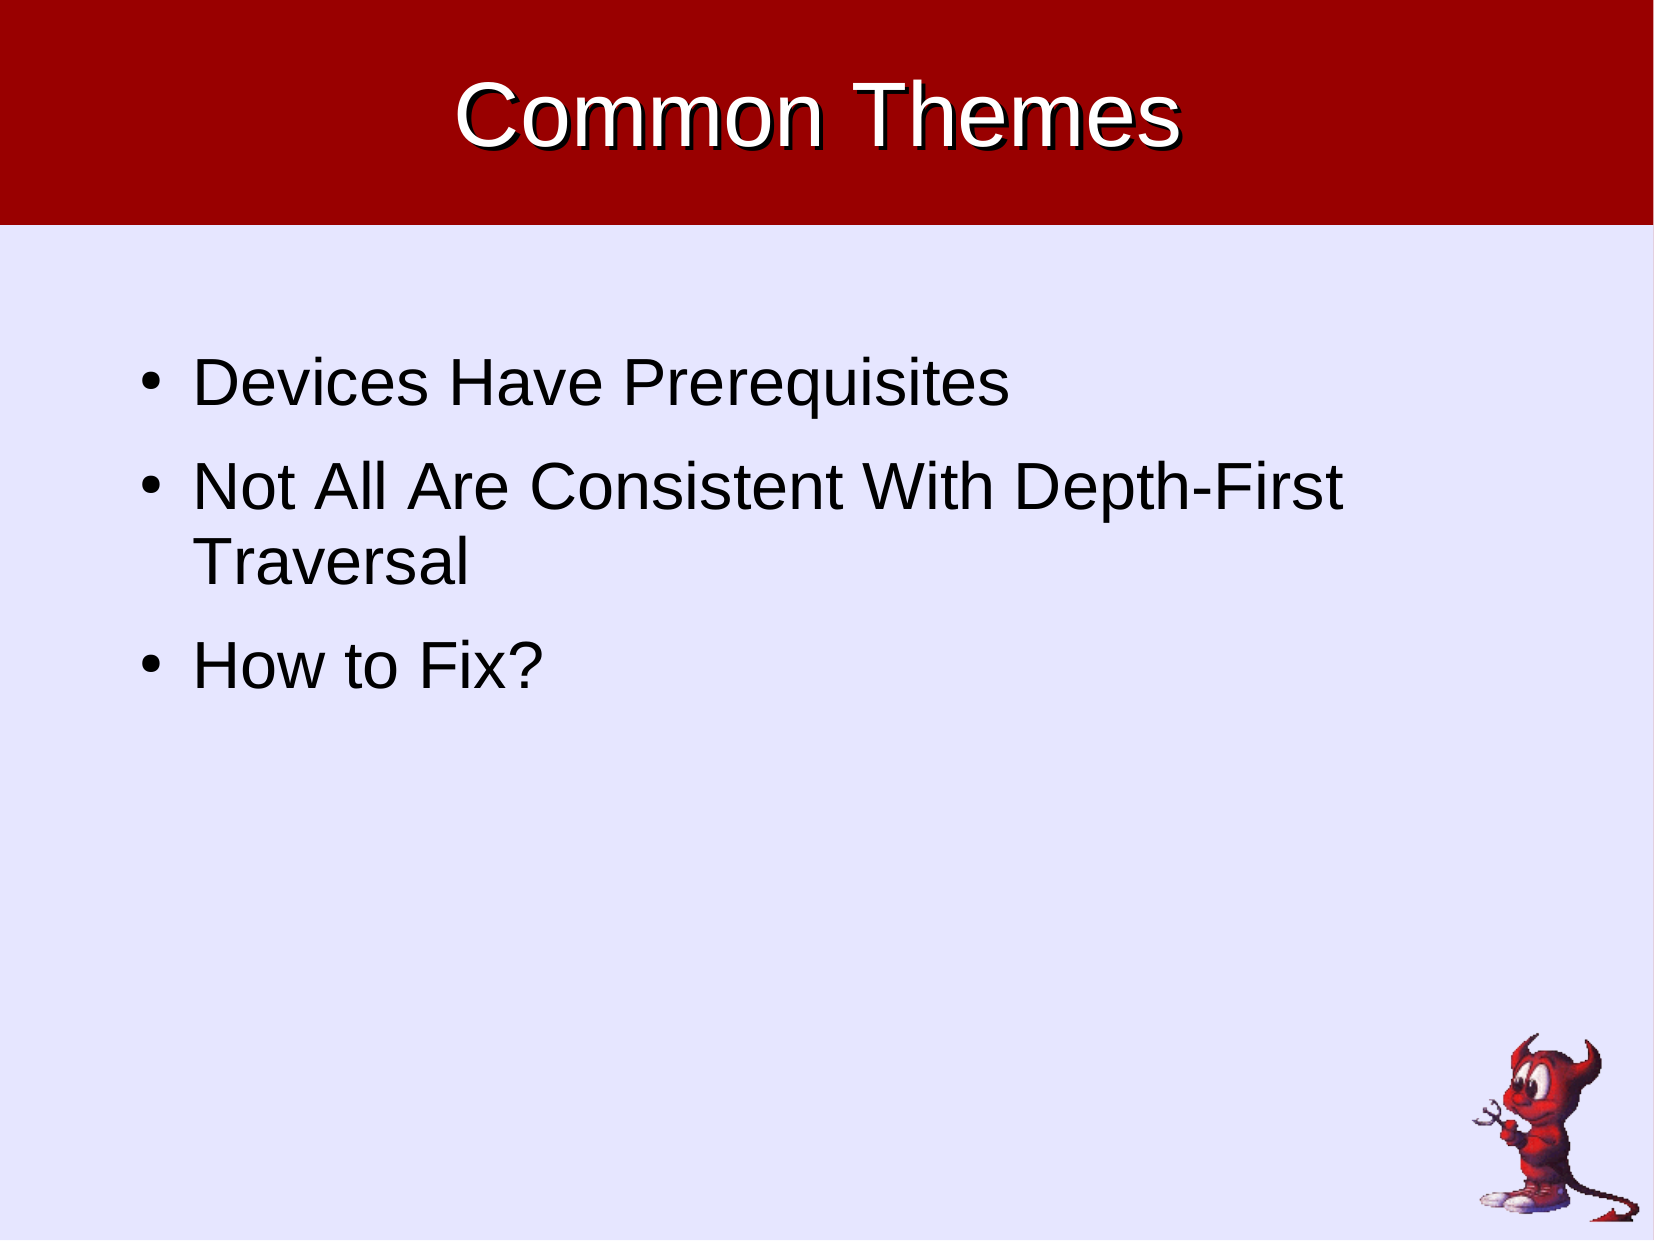

# Common Themes
Devices Have Prerequisites
Not All Are Consistent With Depth-First Traversal
How to Fix?